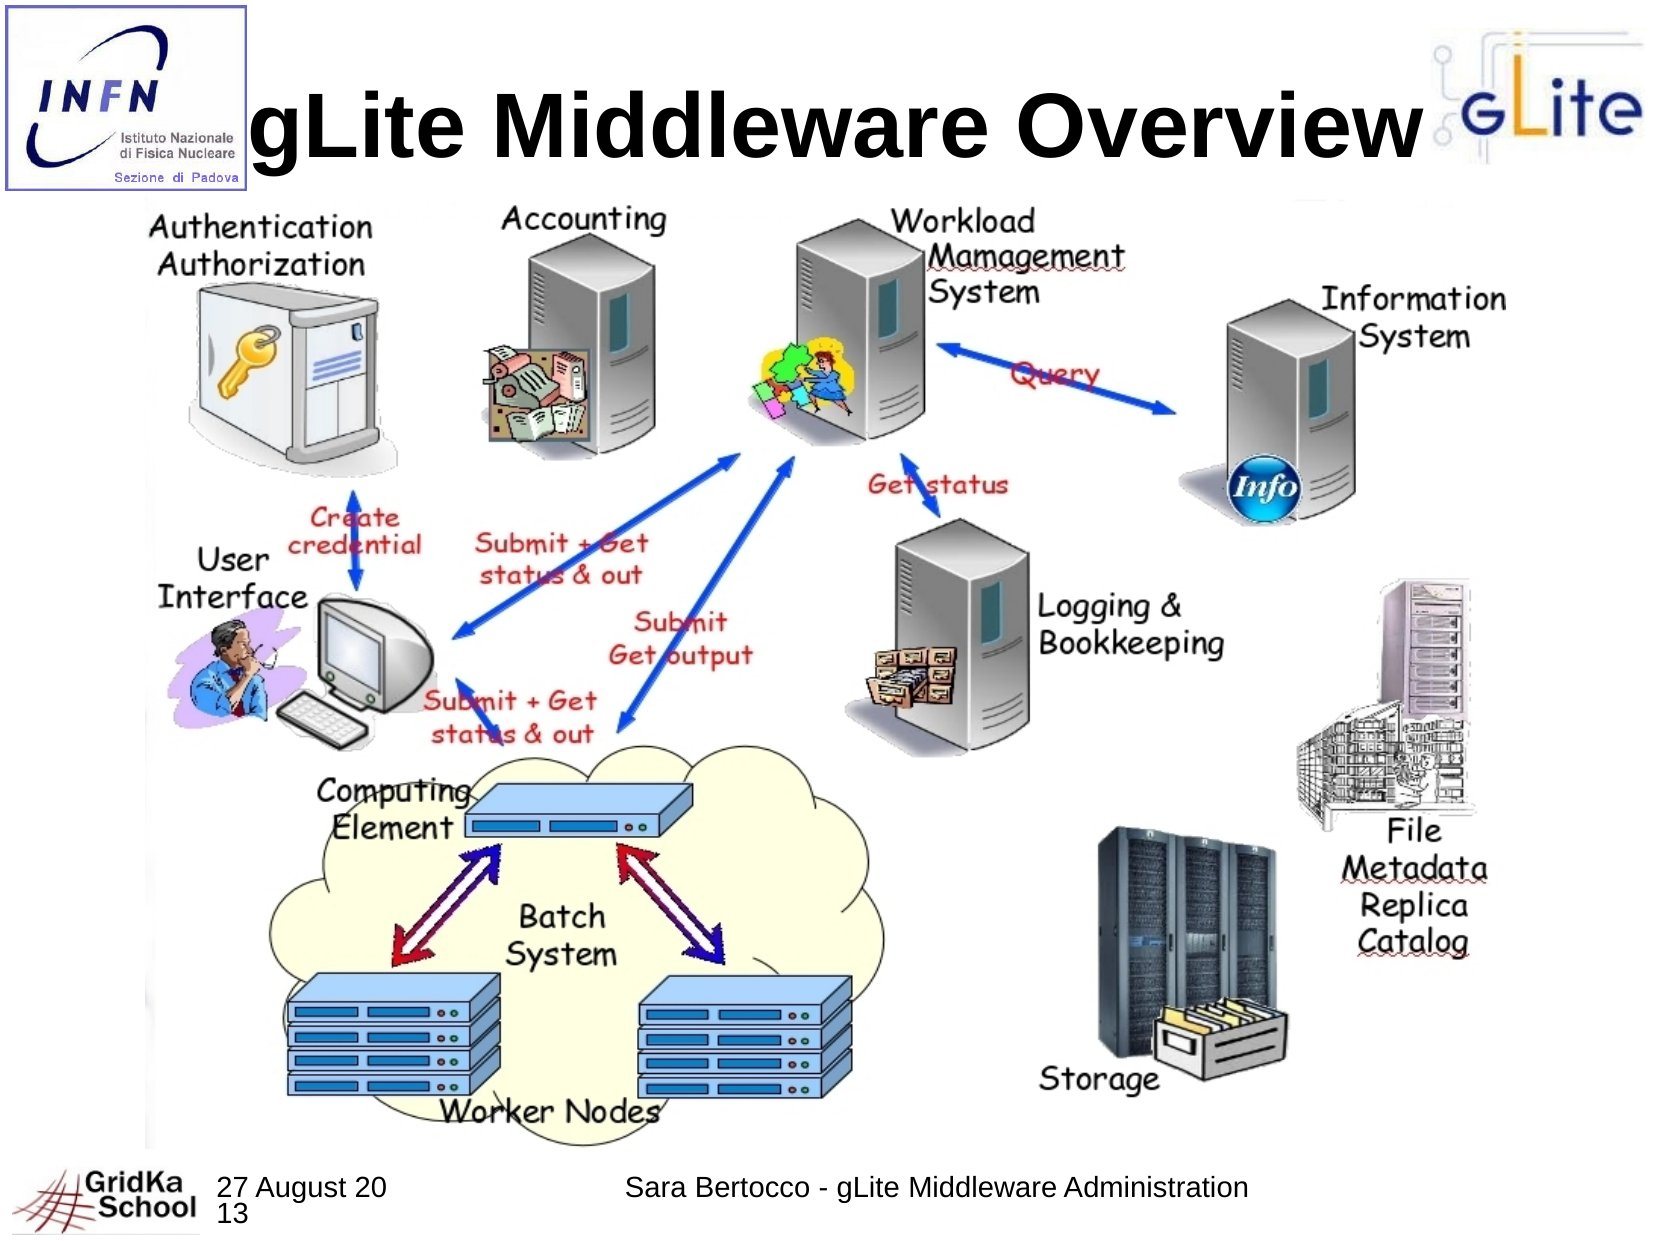

# gLite Middleware Overview
27 August 2013
Sara Bertocco - gLite Middleware Administration
4